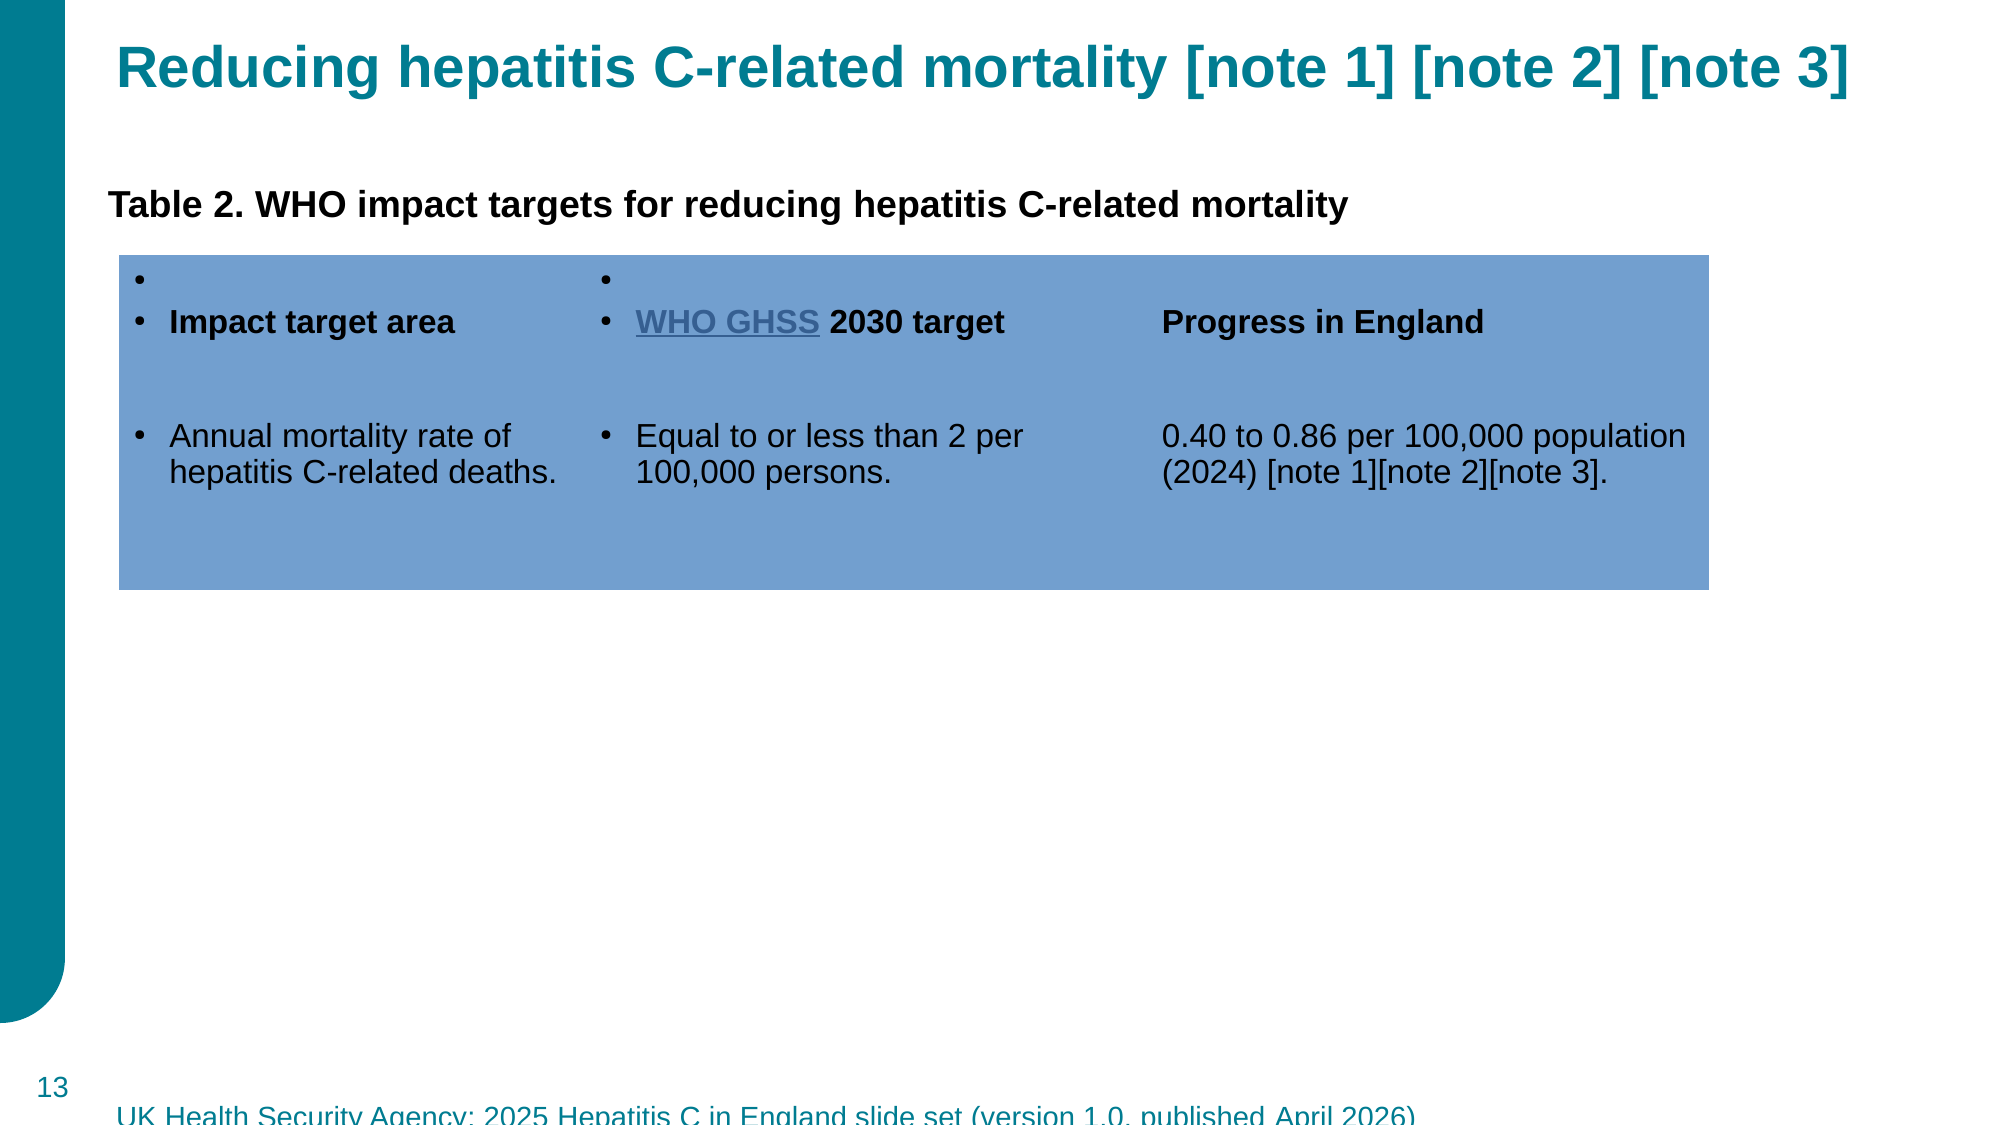

# Reducing hepatitis C-related mortality [note 1] [note 2] [note 3]
Table 2. WHO impact targets for reducing hepatitis C-related mortality
| Impact target area | WHO GHSS 2030 target | Progress in England |
| --- | --- | --- |
| Annual mortality rate of hepatitis C-related deaths. | Equal to or less than 2 per 100,000 persons. | 0.40 to 0.86 per 100,000 population (2024) [note 1][note 2][note 3]. |
13
UK Health Security Agency: 2025 Hepatitis C in England slide set (version 1.0, published April 2026)